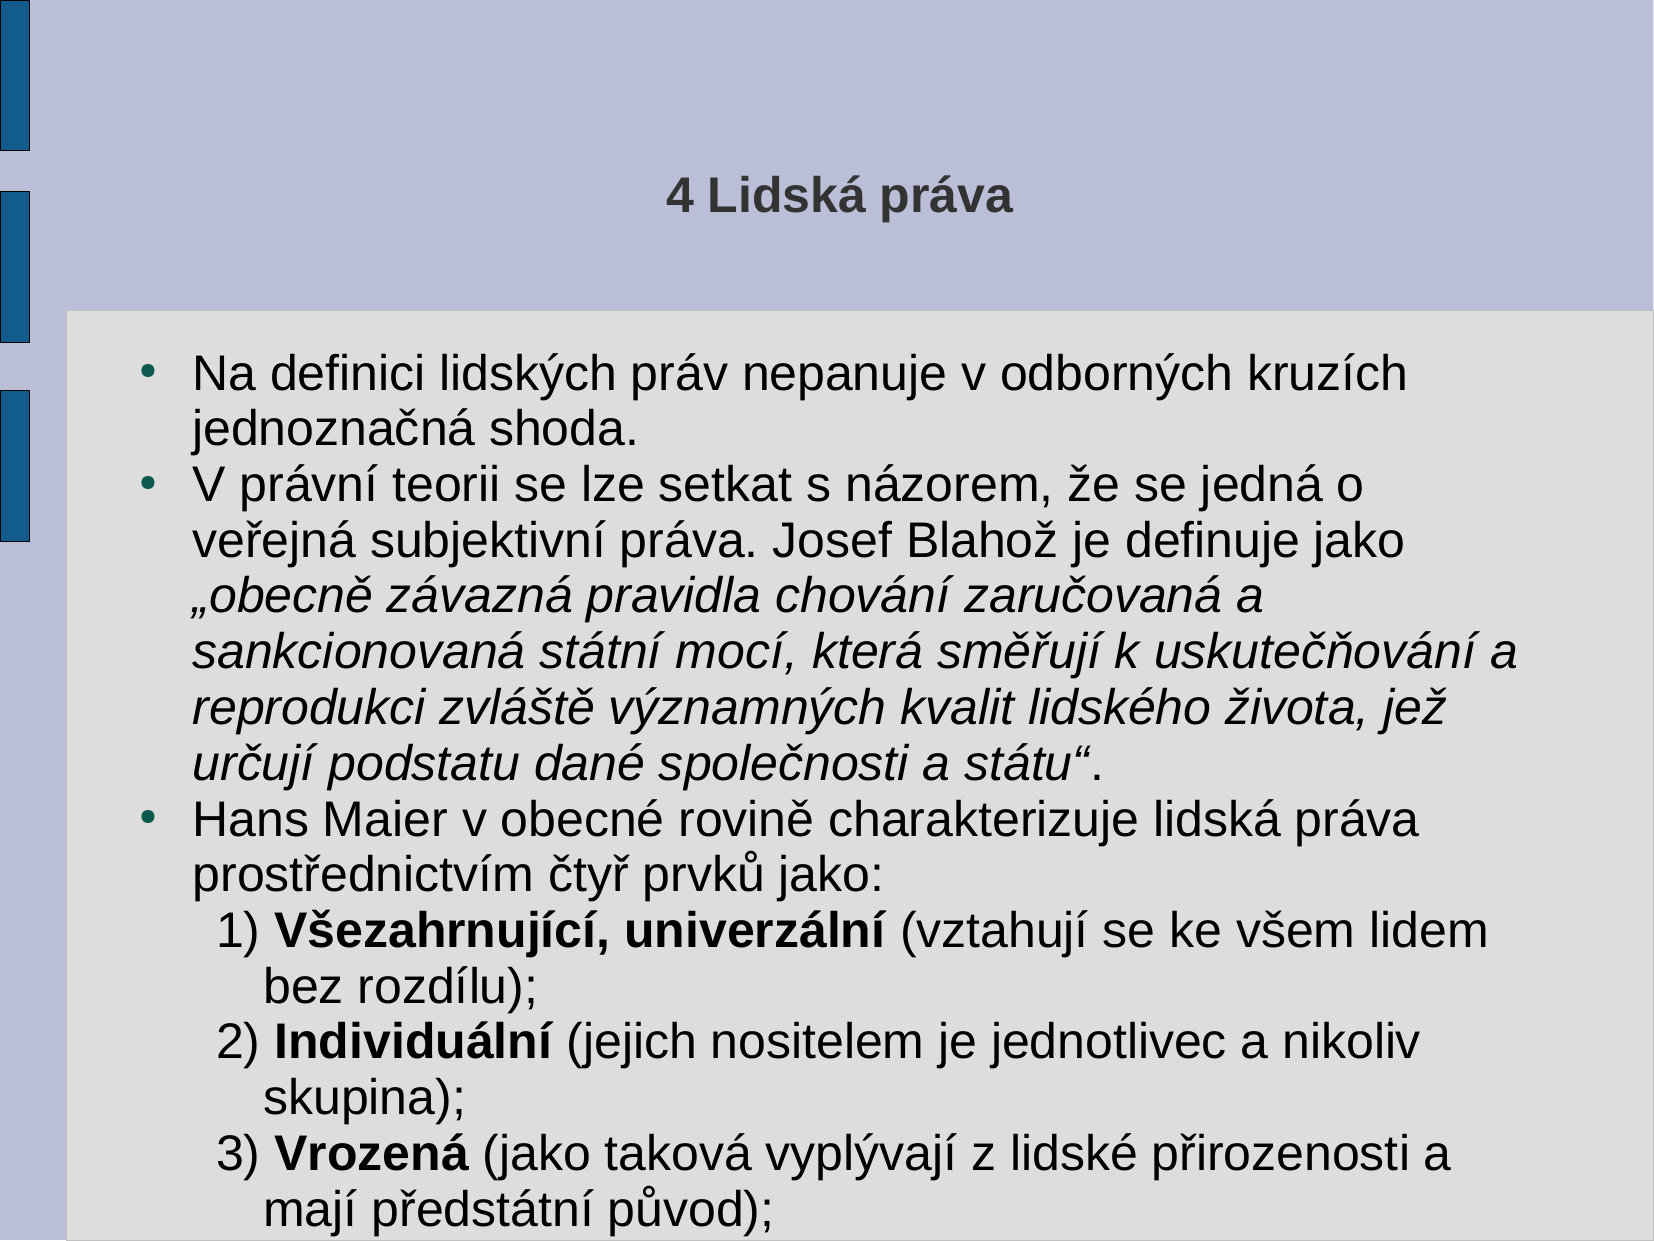

# 4 Lidská práva
Na definici lidských práv nepanuje v odborných kruzích jednoznačná shoda.
V právní teorii se lze setkat s názorem, že se jedná o veřejná subjektivní práva. Josef Blahož je definuje jako „obecně závazná pravidla chování zaručovaná a sankcionovaná státní mocí, která směřují k uskutečňování a reprodukci zvláště významných kvalit lidského života, jež určují podstatu dané společnosti a státu“.
Hans Maier v obecné rovině charakterizuje lidská práva prostřednictvím čtyř prvků jako:
1) Všezahrnující, univerzální (vztahují se ke všem lidem bez rozdílu);
2) Individuální (jejich nositelem je jednotlivec a nikoliv skupina);
3) Vrozená (jako taková vyplývají z lidské přirozenosti a mají předstátní původ);